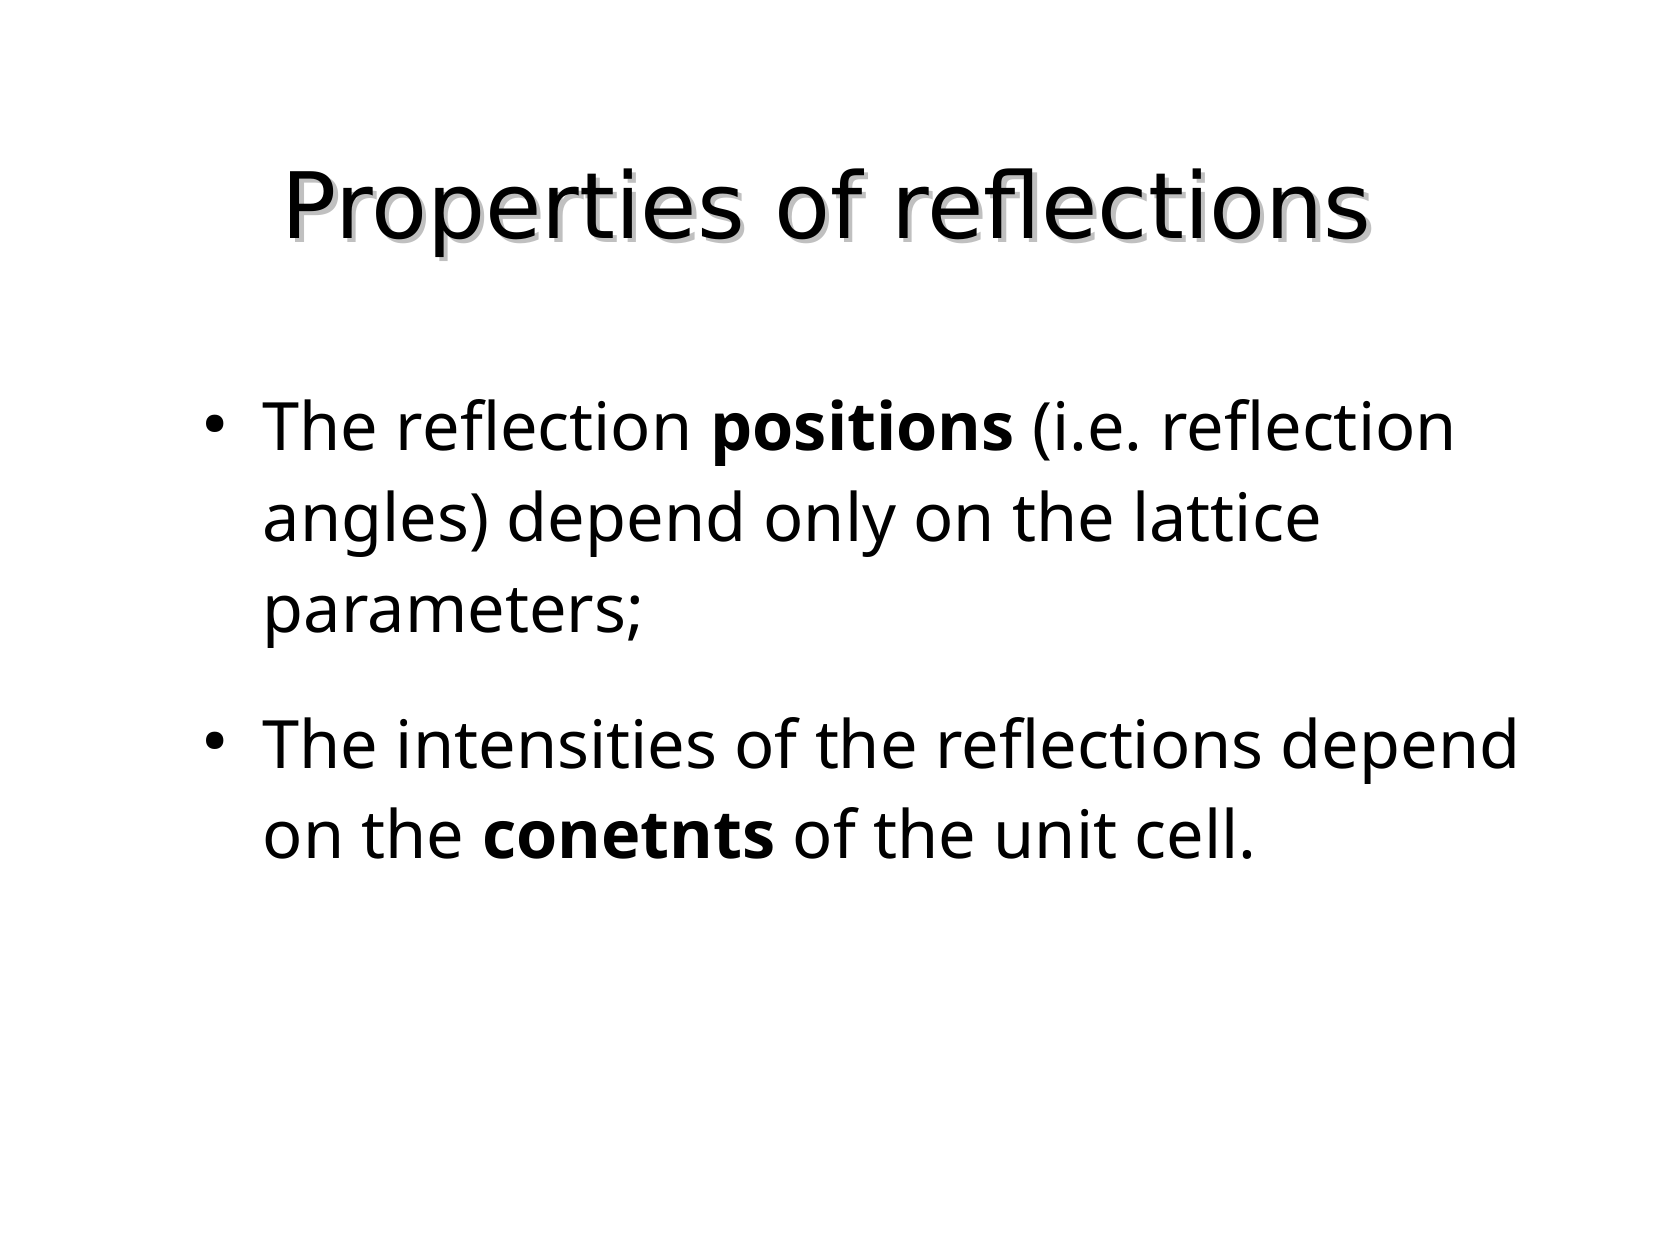

# Properties of reflections
The reflection positions (i.e. reflection angles) depend only on the lattice parameters;
The intensities of the reflections depend on the conetnts of the unit cell.